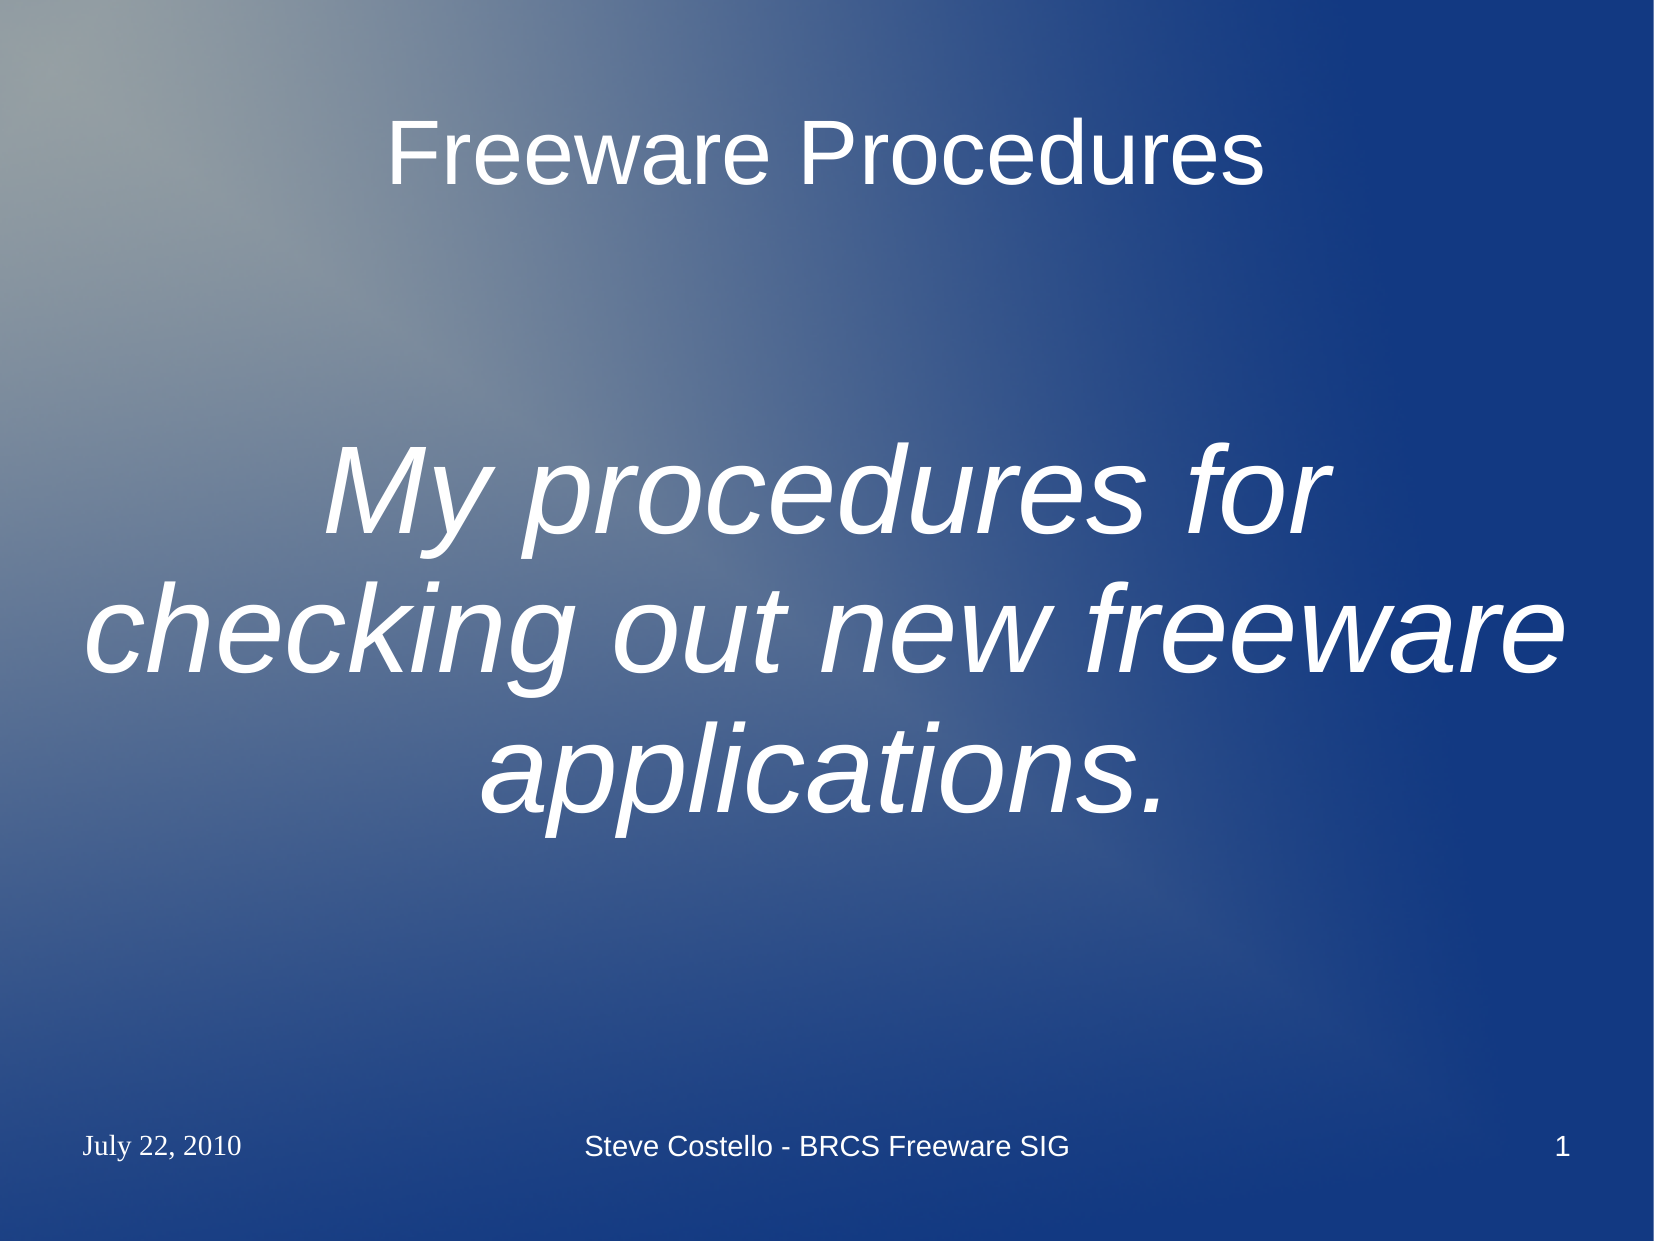

# Freeware Procedures
My procedures for checking out new freeware applications.
July 22, 2010
Steve Costello - BRCS Freeware SIG
1